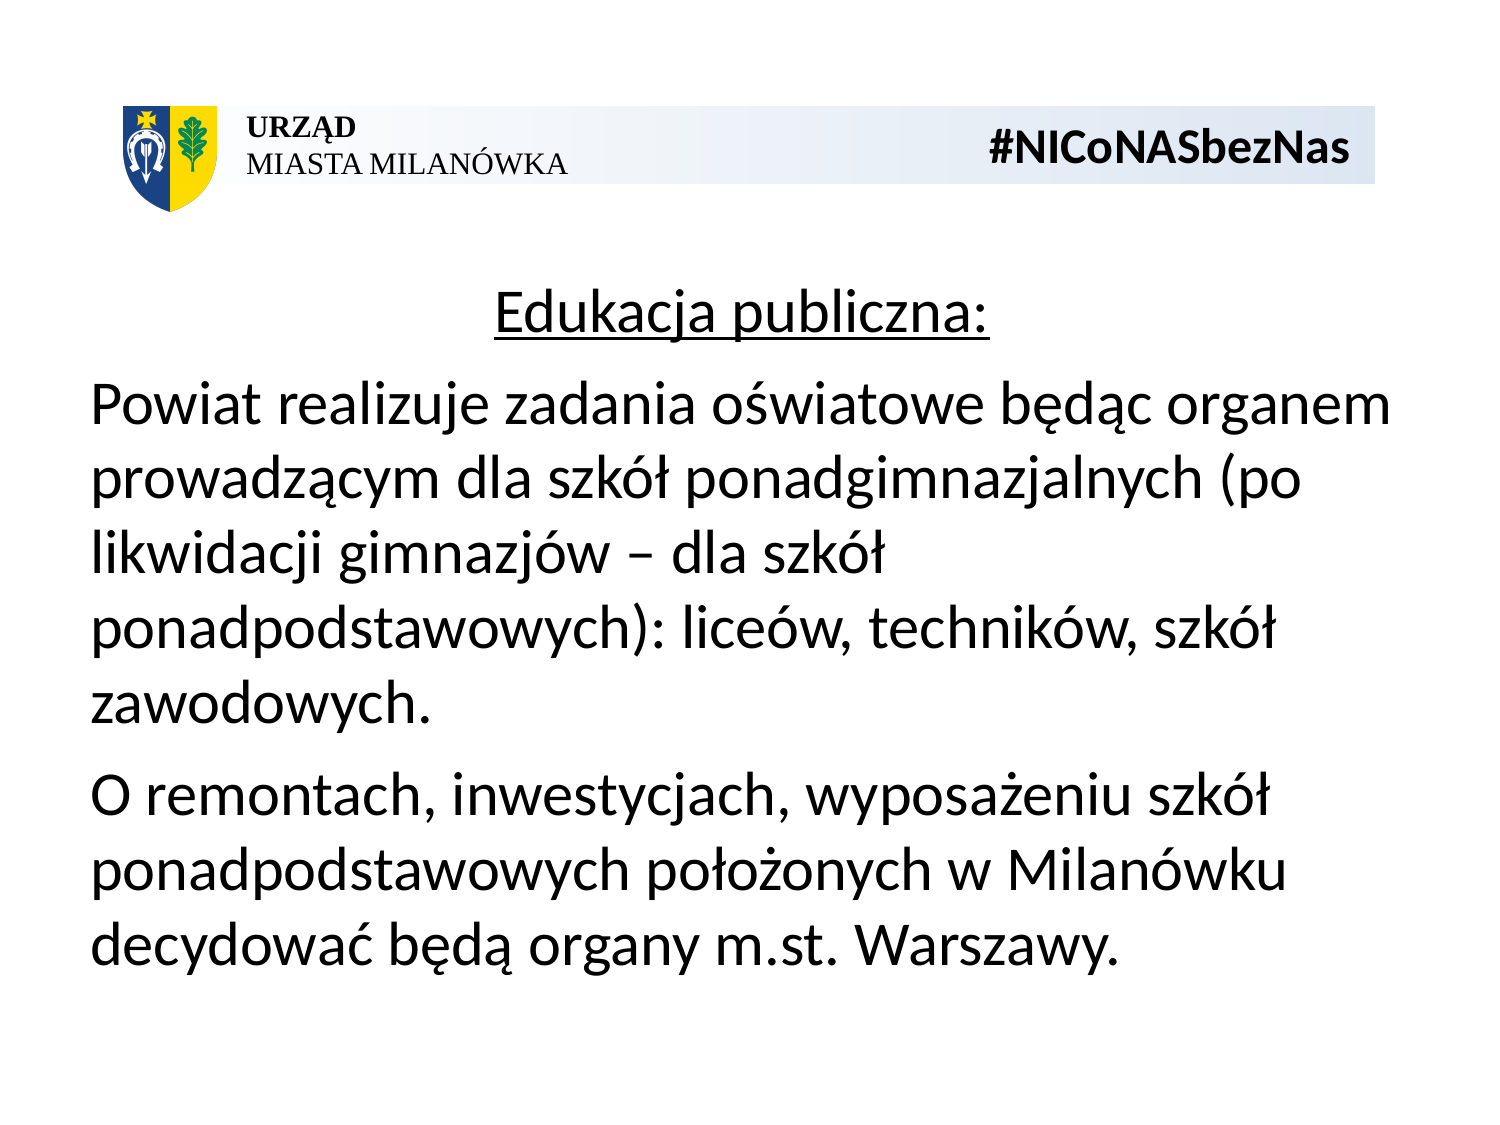

Urząd
Miasta Milanówka
#NICoNASbezNas
# Edukacja publiczna:
Powiat realizuje zadania oświatowe będąc organem prowadzącym dla szkół ponadgimnazjalnych (po likwidacji gimnazjów – dla szkół ponadpodstawowych): liceów, techników, szkół zawodowych.
O remontach, inwestycjach, wyposażeniu szkół ponadpodstawowych położonych w Milanówku decydować będą organy m.st. Warszawy.